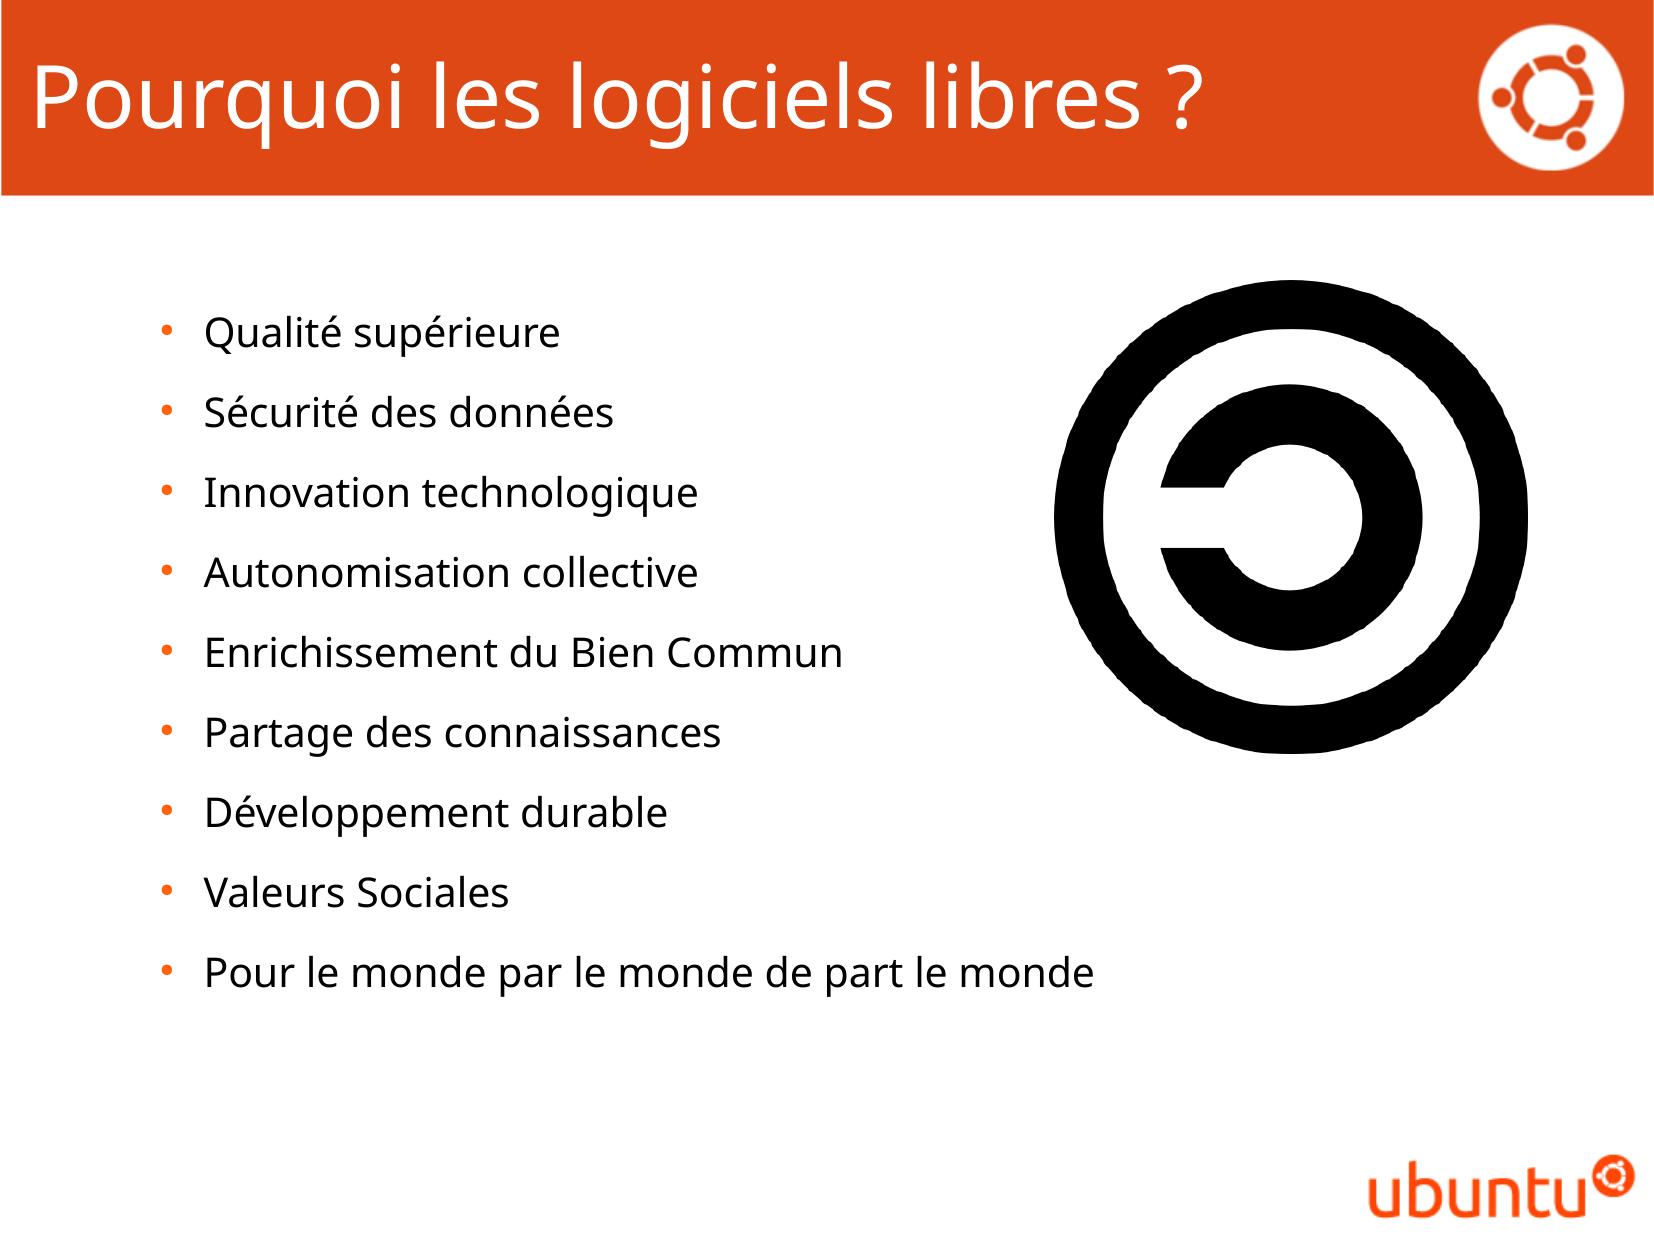

# Pourquoi les logiciels libres ?
Qualité supérieure
Sécurité des données
Innovation technologique
Autonomisation collective
Enrichissement du Bien Commun
Partage des connaissances
Développement durable
Valeurs Sociales
Pour le monde par le monde de part le monde